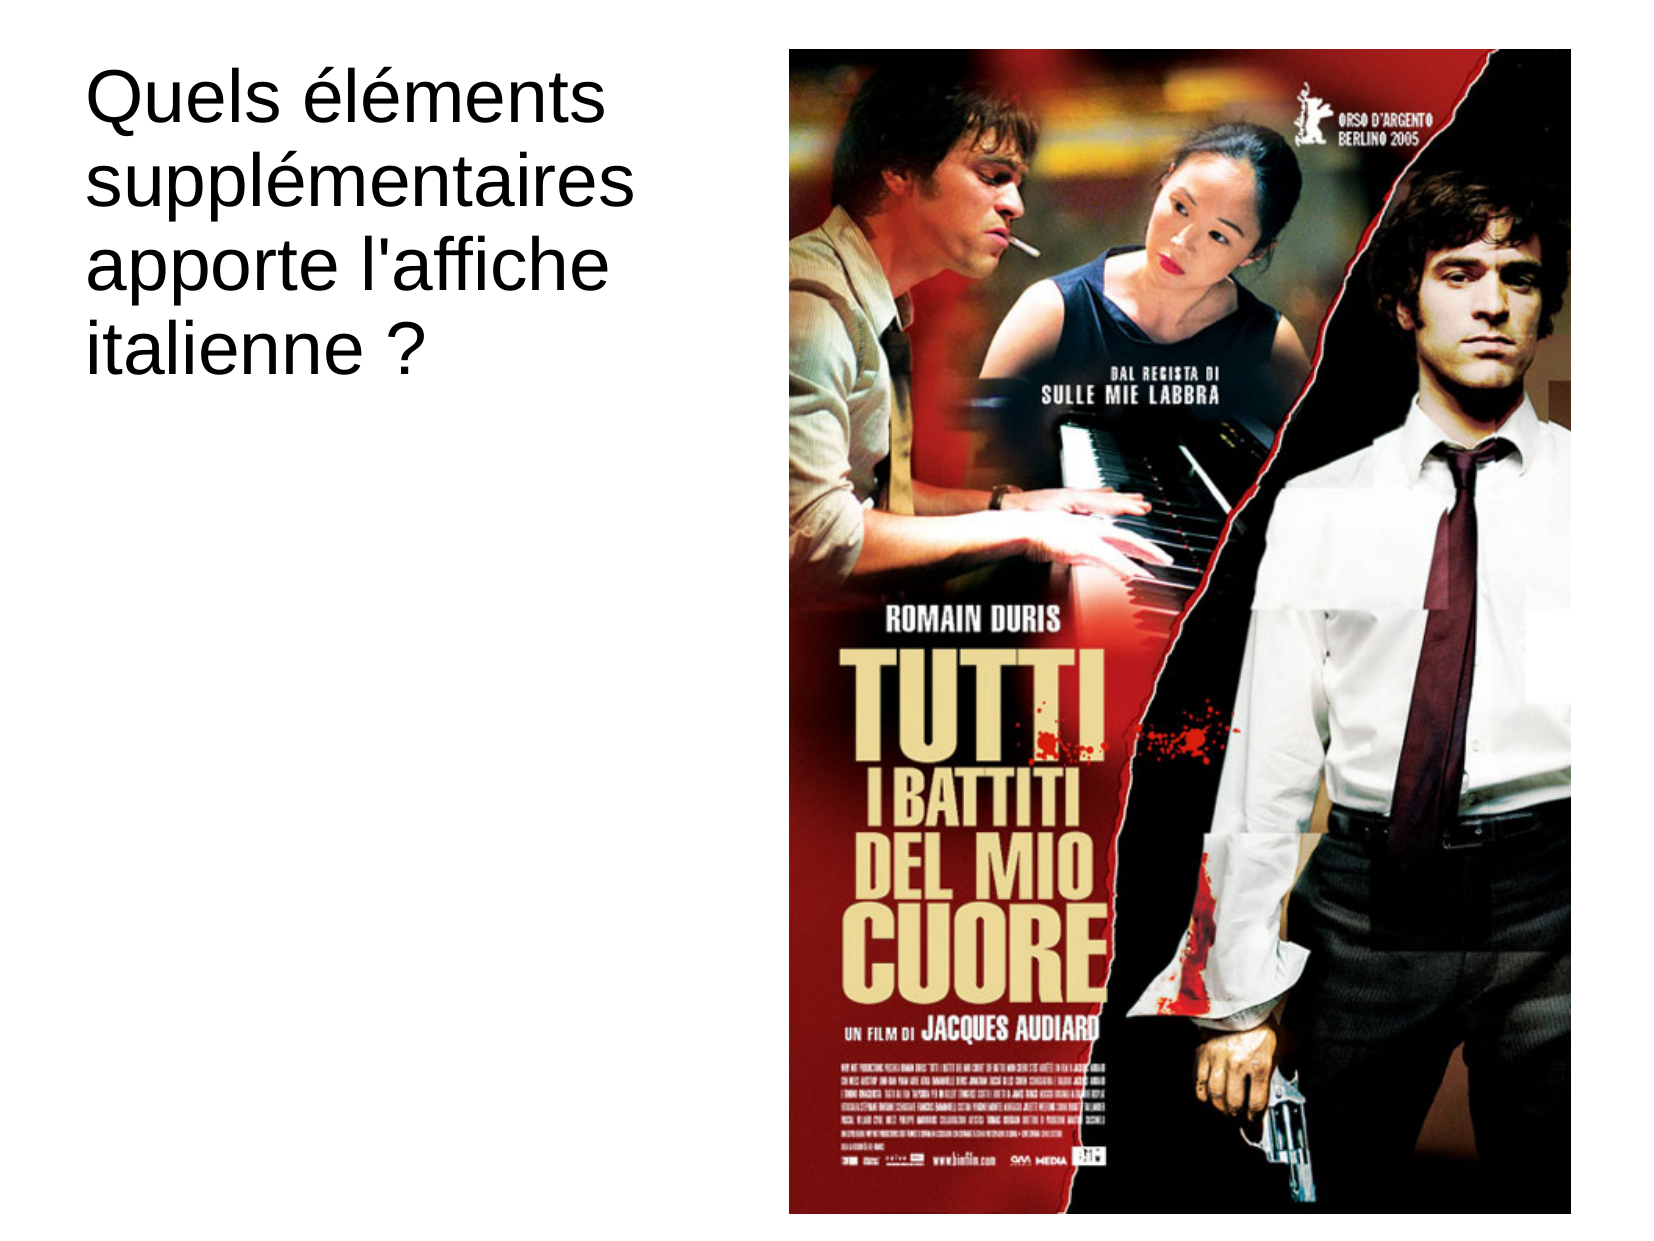

Quels éléments supplémentaires apporte l'affiche italienne ?
#